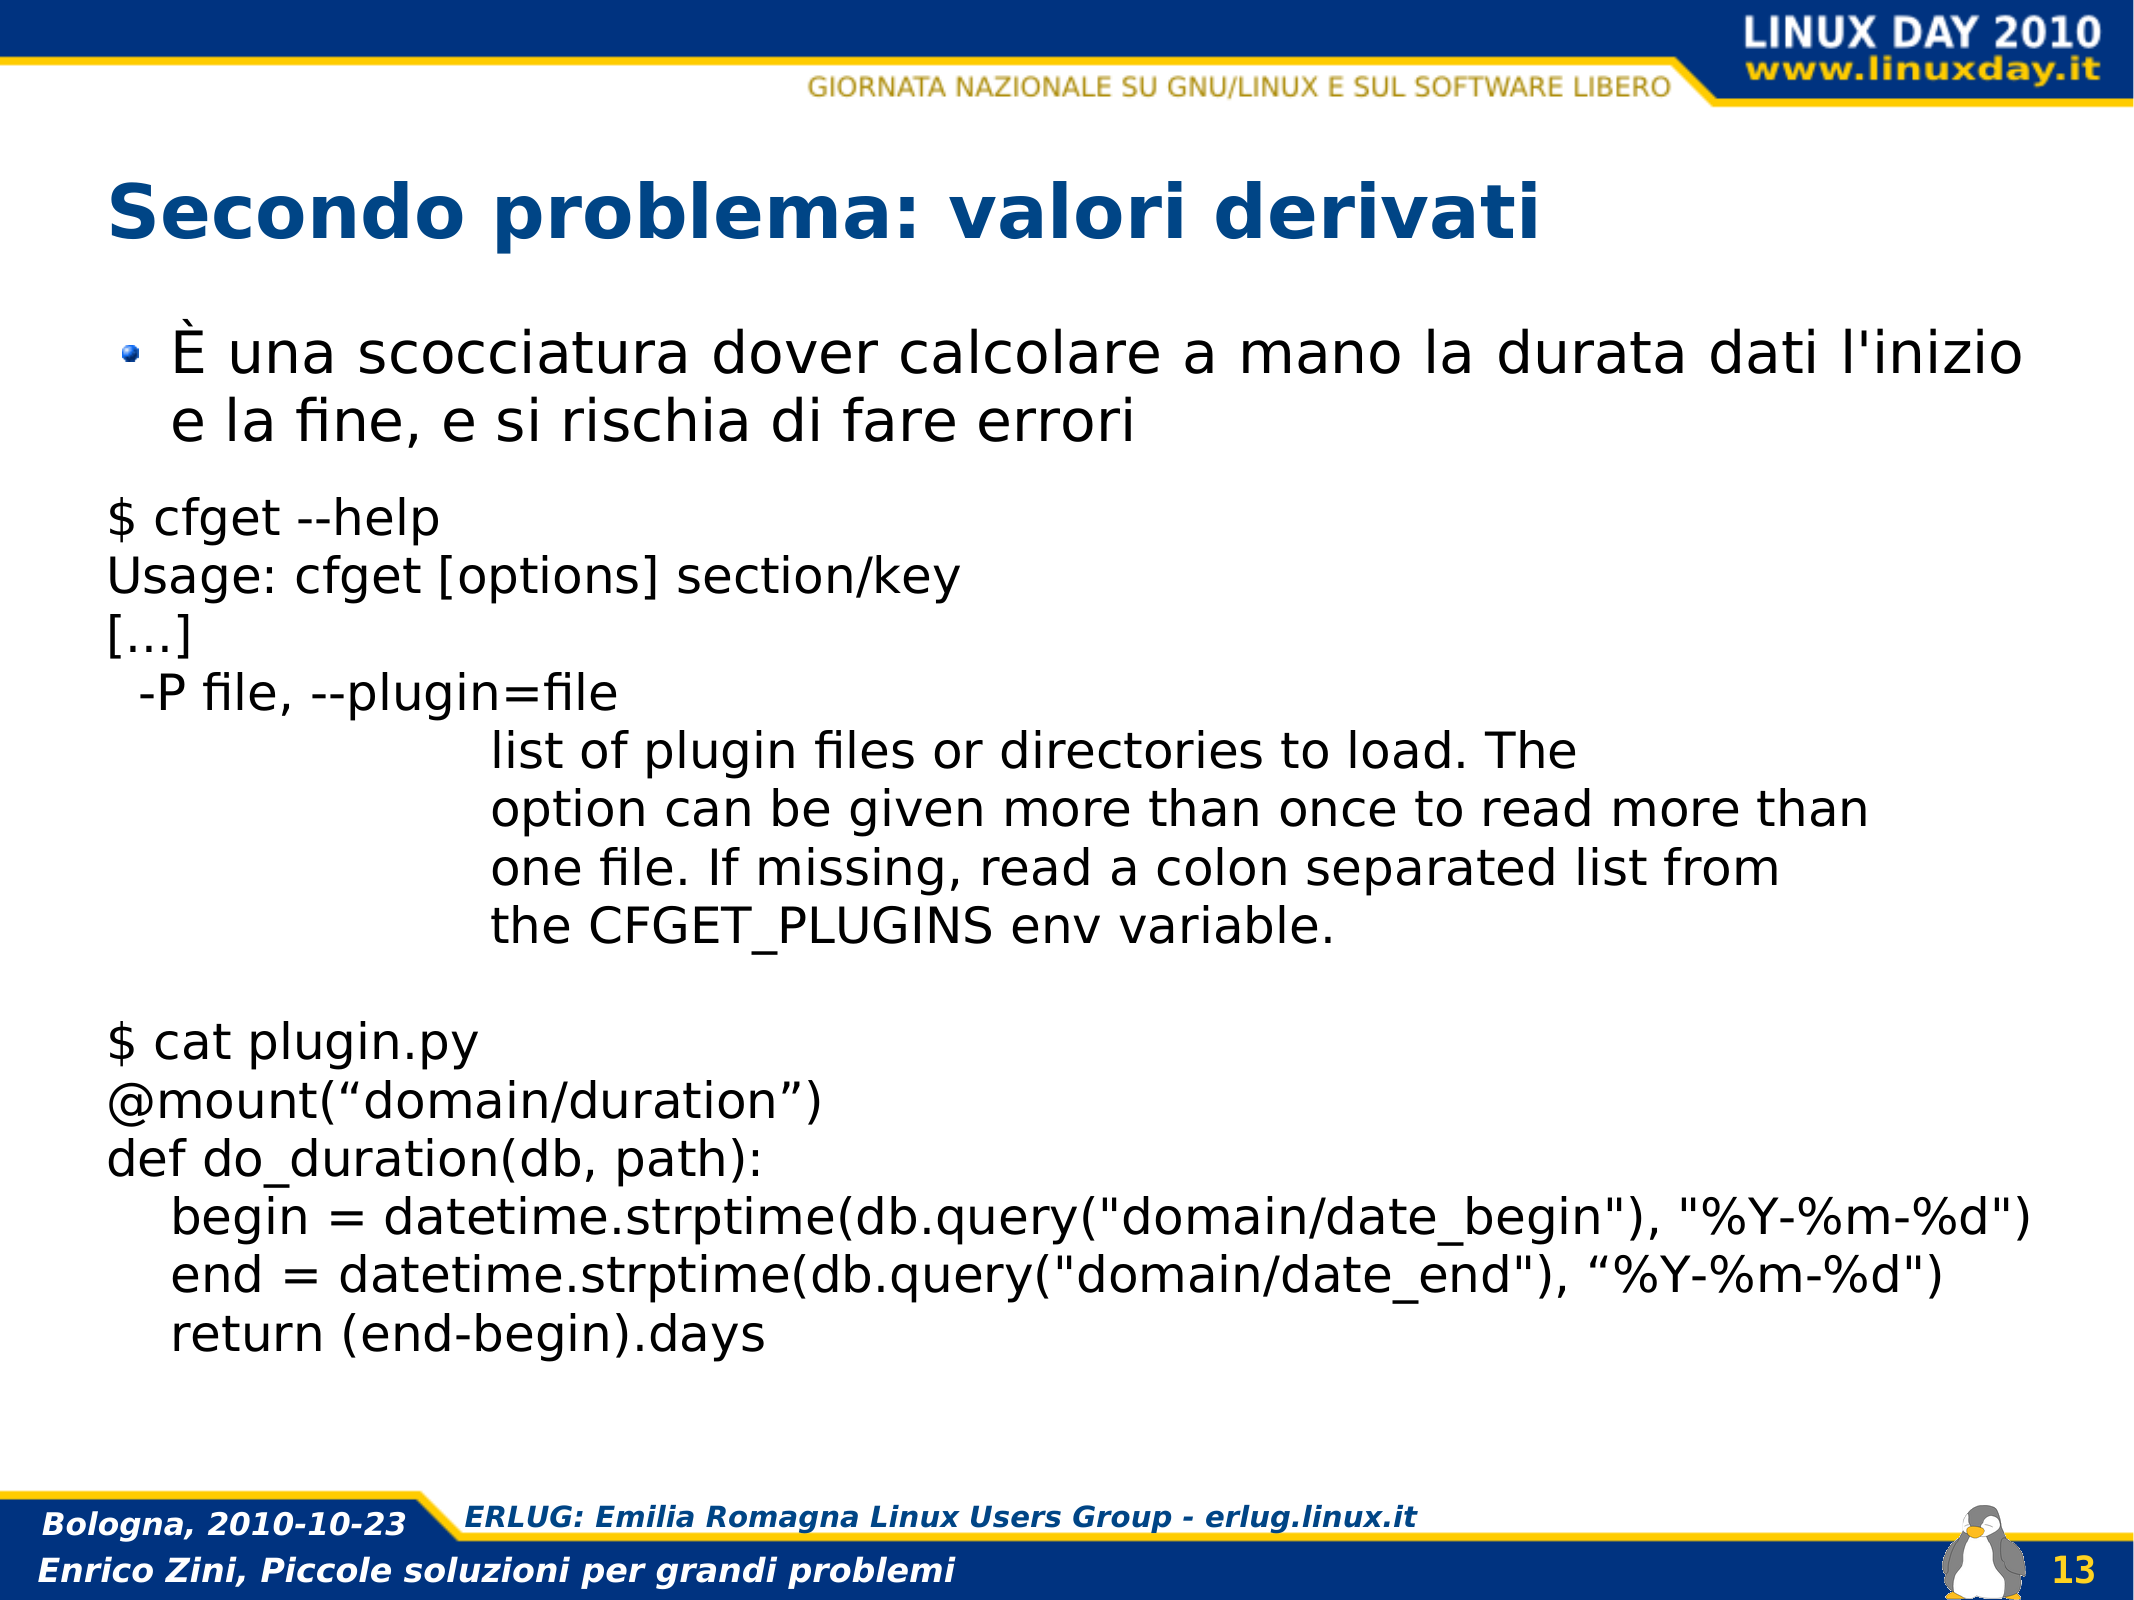

# Secondo problema: valori derivati
È una scocciatura dover calcolare a mano la durata dati l'inizio e la fine, e si rischia di fare errori
$ cfget --help
Usage: cfget [options] section/key
[...]
 -P file, --plugin=file
 list of plugin files or directories to load. The
 option can be given more than once to read more than
 one file. If missing, read a colon separated list from
 the CFGET_PLUGINS env variable.
$ cat plugin.py
@mount(“domain/duration”)
def do_duration(db, path):
 begin = datetime.strptime(db.query("domain/date_begin"), "%Y-%m-%d")
 end = datetime.strptime(db.query("domain/date_end"), “%Y-%m-%d")
 return (end-begin).days